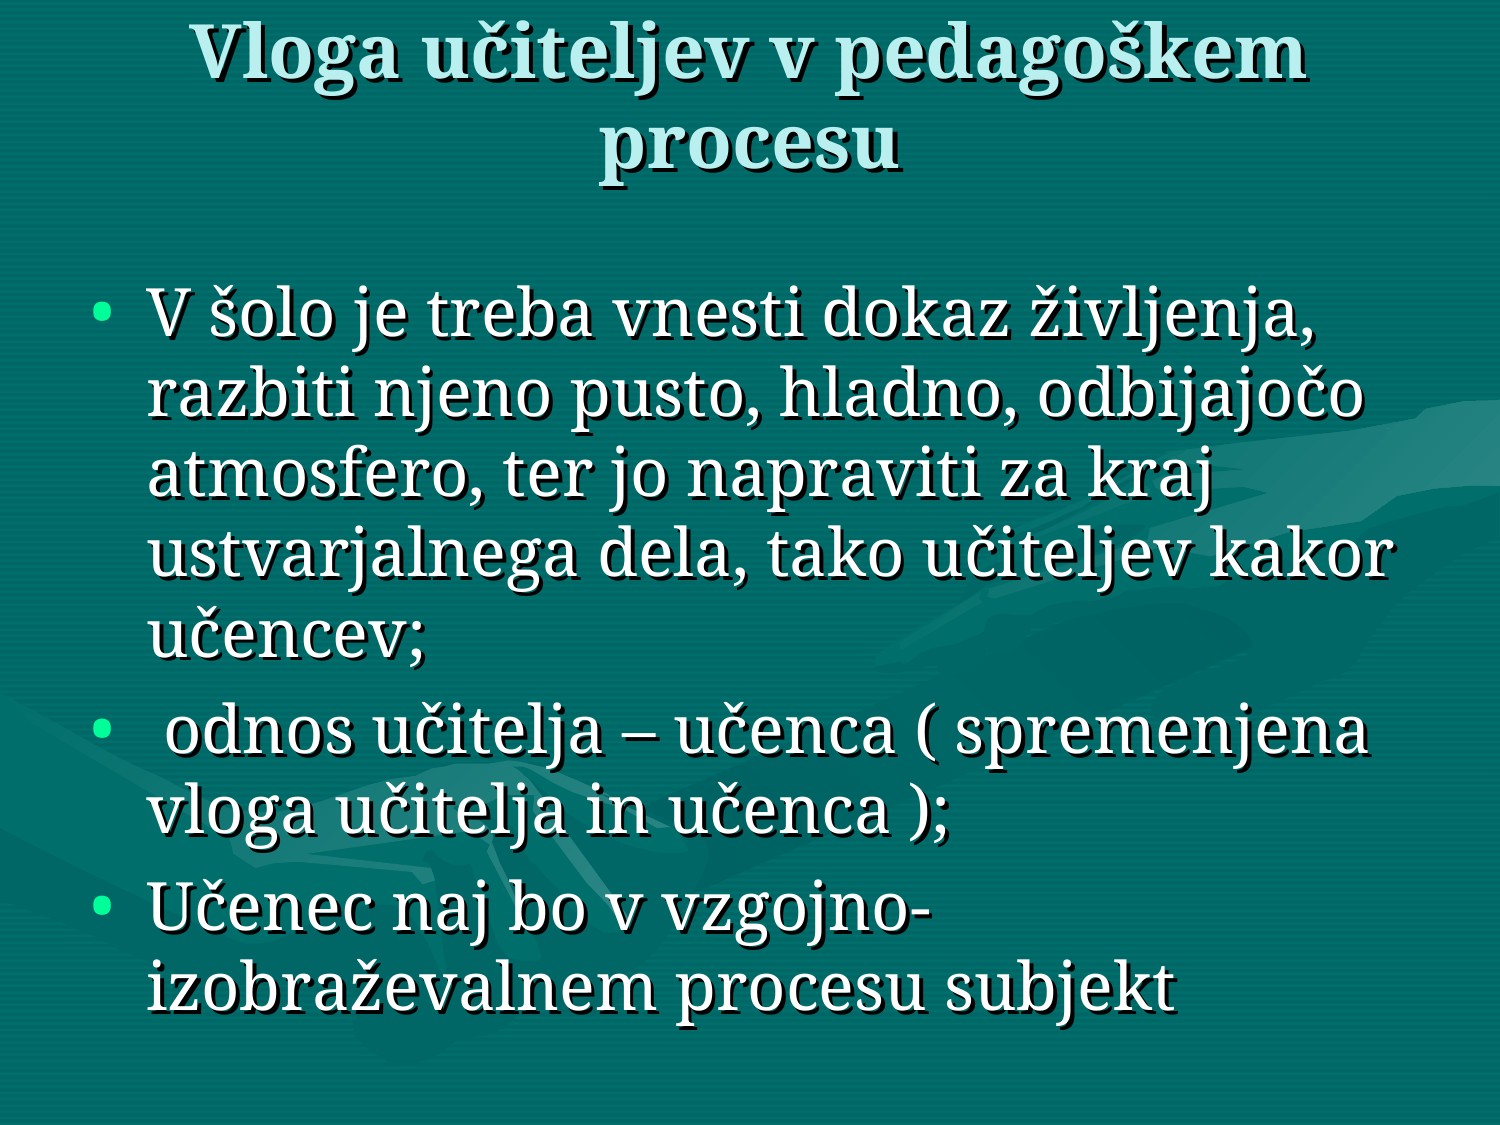

# Vloga učiteljev v pedagoškem procesu
V šolo je treba vnesti dokaz življenja, razbiti njeno pusto, hladno, odbijajočo atmosfero, ter jo napraviti za kraj ustvarjalnega dela, tako učiteljev kakor učencev;
 odnos učitelja – učenca ( spremenjena vloga učitelja in učenca );
Učenec naj bo v vzgojno-izobraževalnem procesu subjekt